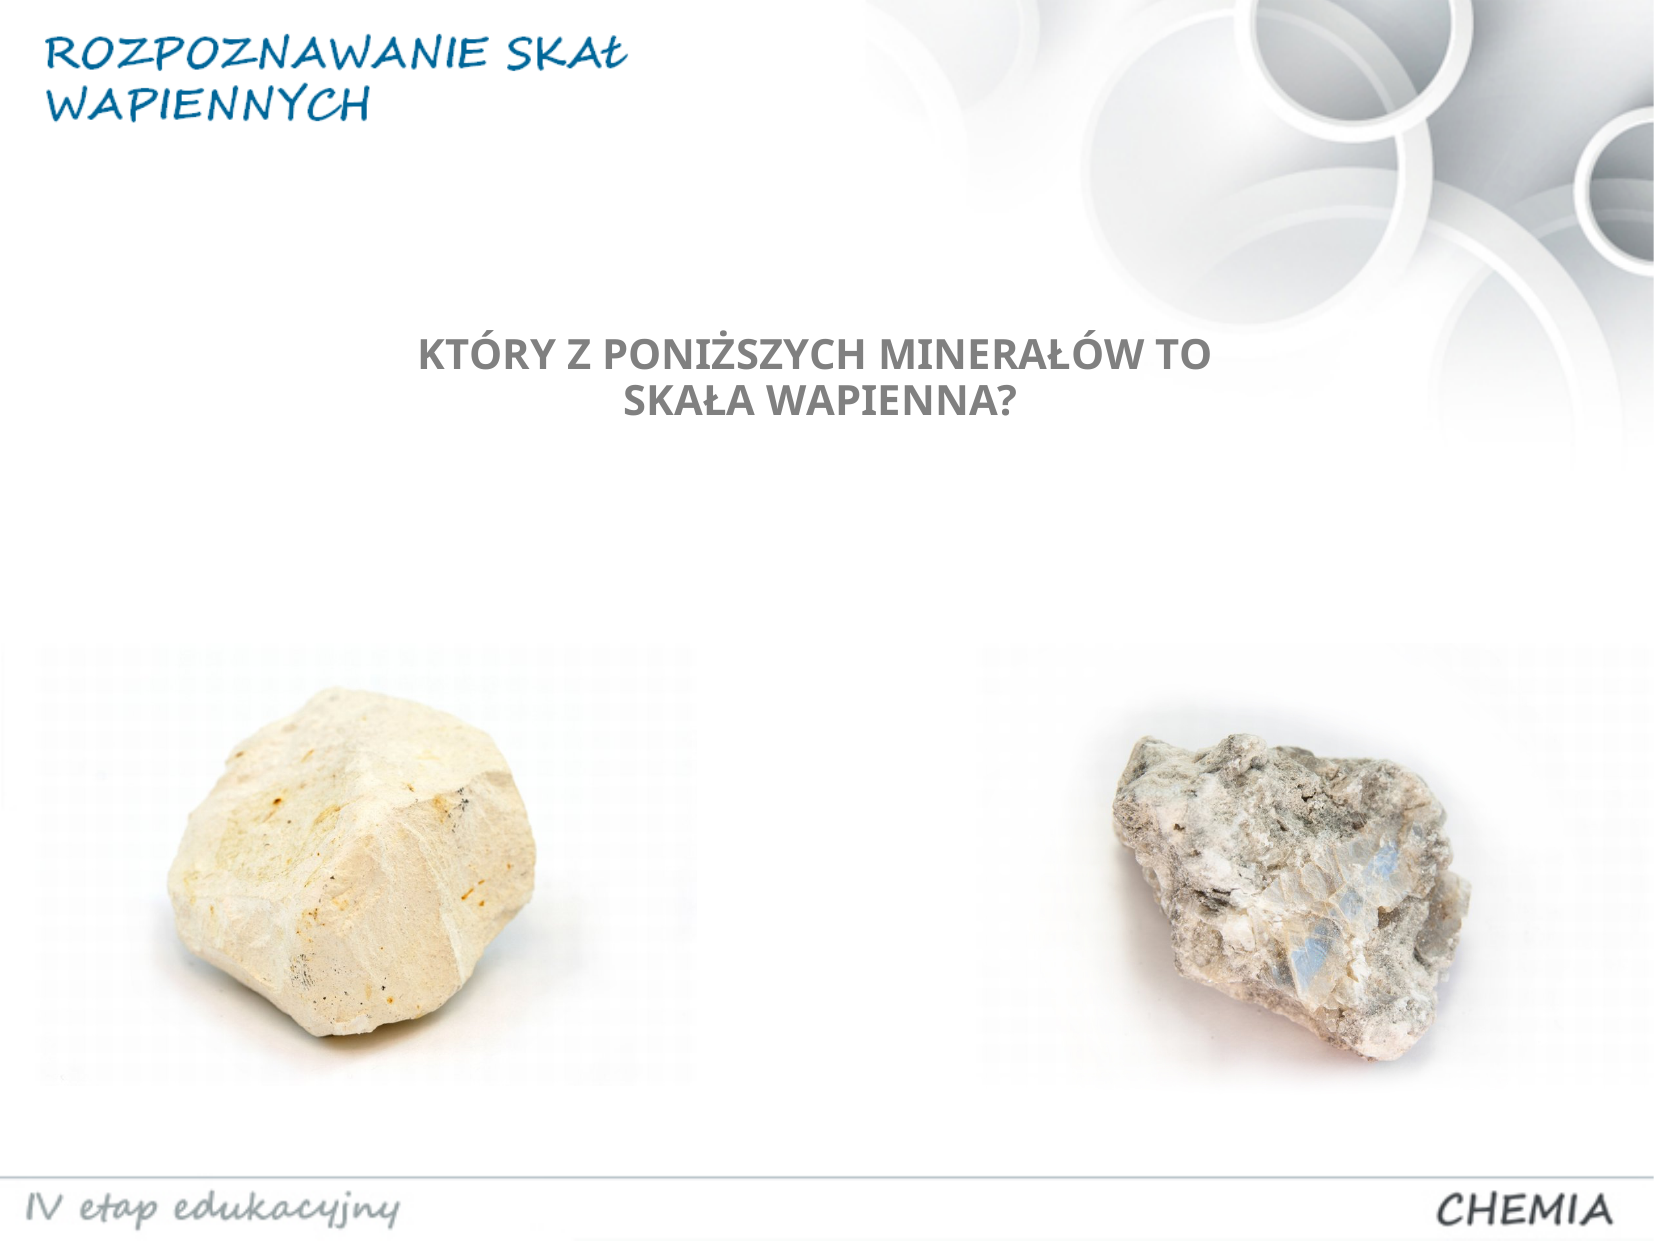

KTÓRY Z PONIŻSZYCH MINERAŁÓW TO
SKAŁA WAPIENNA?